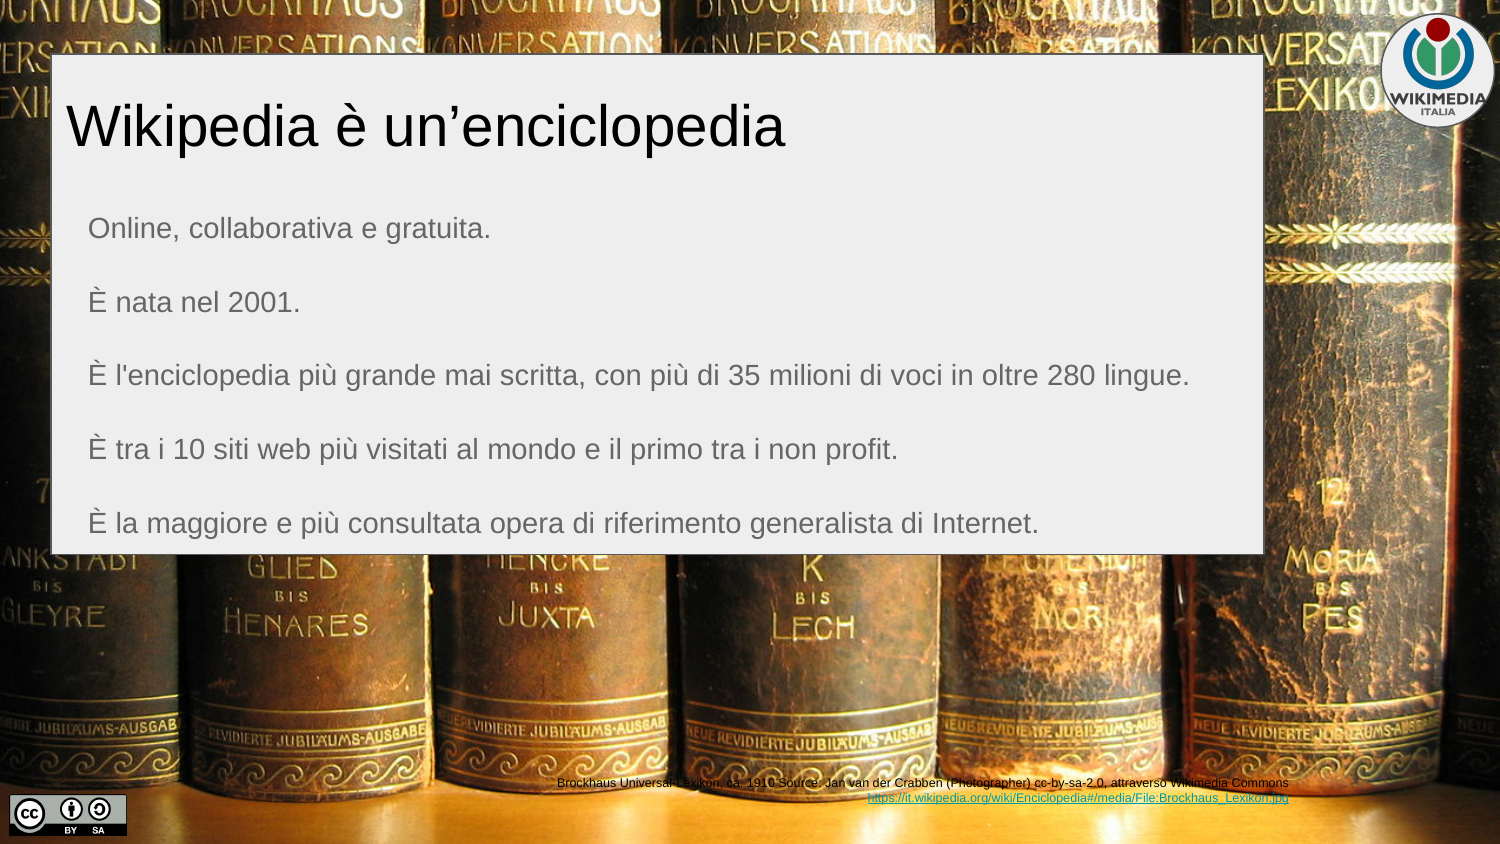

# Wikipedia è un’enciclopedia
Online, collaborativa e gratuita.
È nata nel 2001.
È l'enciclopedia più grande mai scritta, con più di 35 milioni di voci in oltre 280 lingue.
È tra i 10 siti web più visitati al mondo e il primo tra i non profit.
È la maggiore e più consultata opera di riferimento generalista di Internet.
Brockhaus Universal-Lexikon, ca. 1910 Source: Jan van der Crabben (Photographer) cc-by-sa-2.0, attraverso Wikimedia Commons
https://it.wikipedia.org/wiki/Enciclopedia#/media/File:Brockhaus_Lexikon.jpg